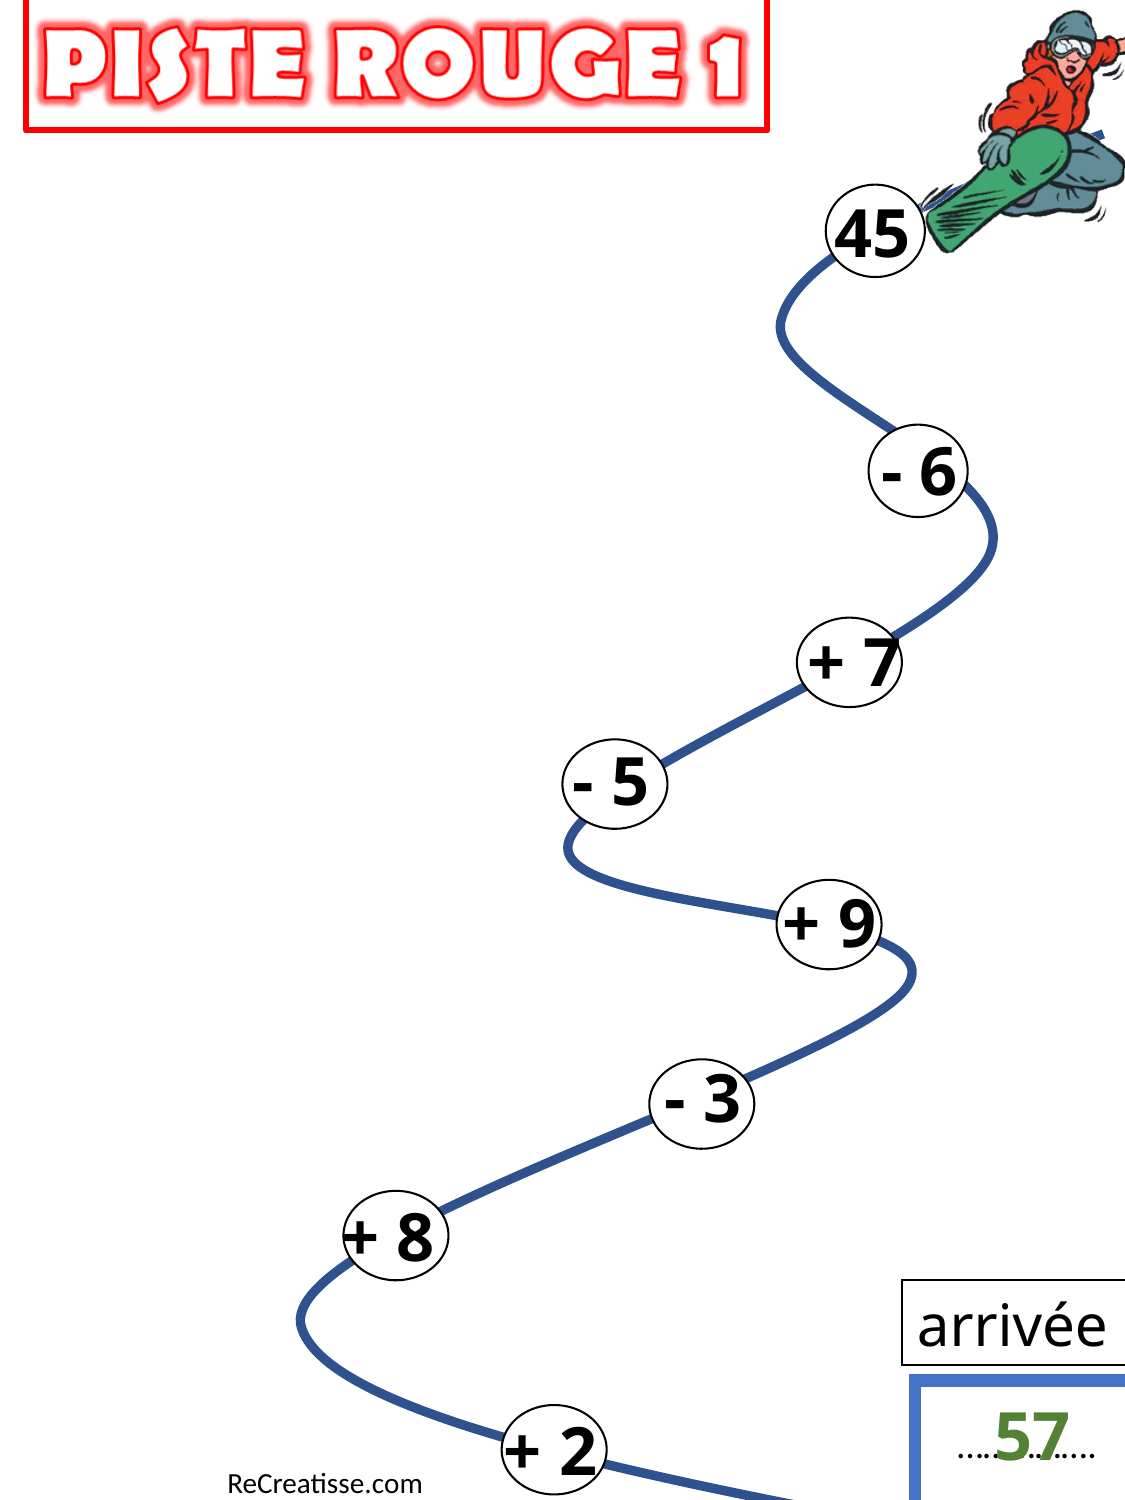

PISTE ROUGE 1
45
départ
- 6
+ 7
- 5
+ 9
- 3
+ 8
arrivée
…………….
57
+ 2
ReCreatisse.com